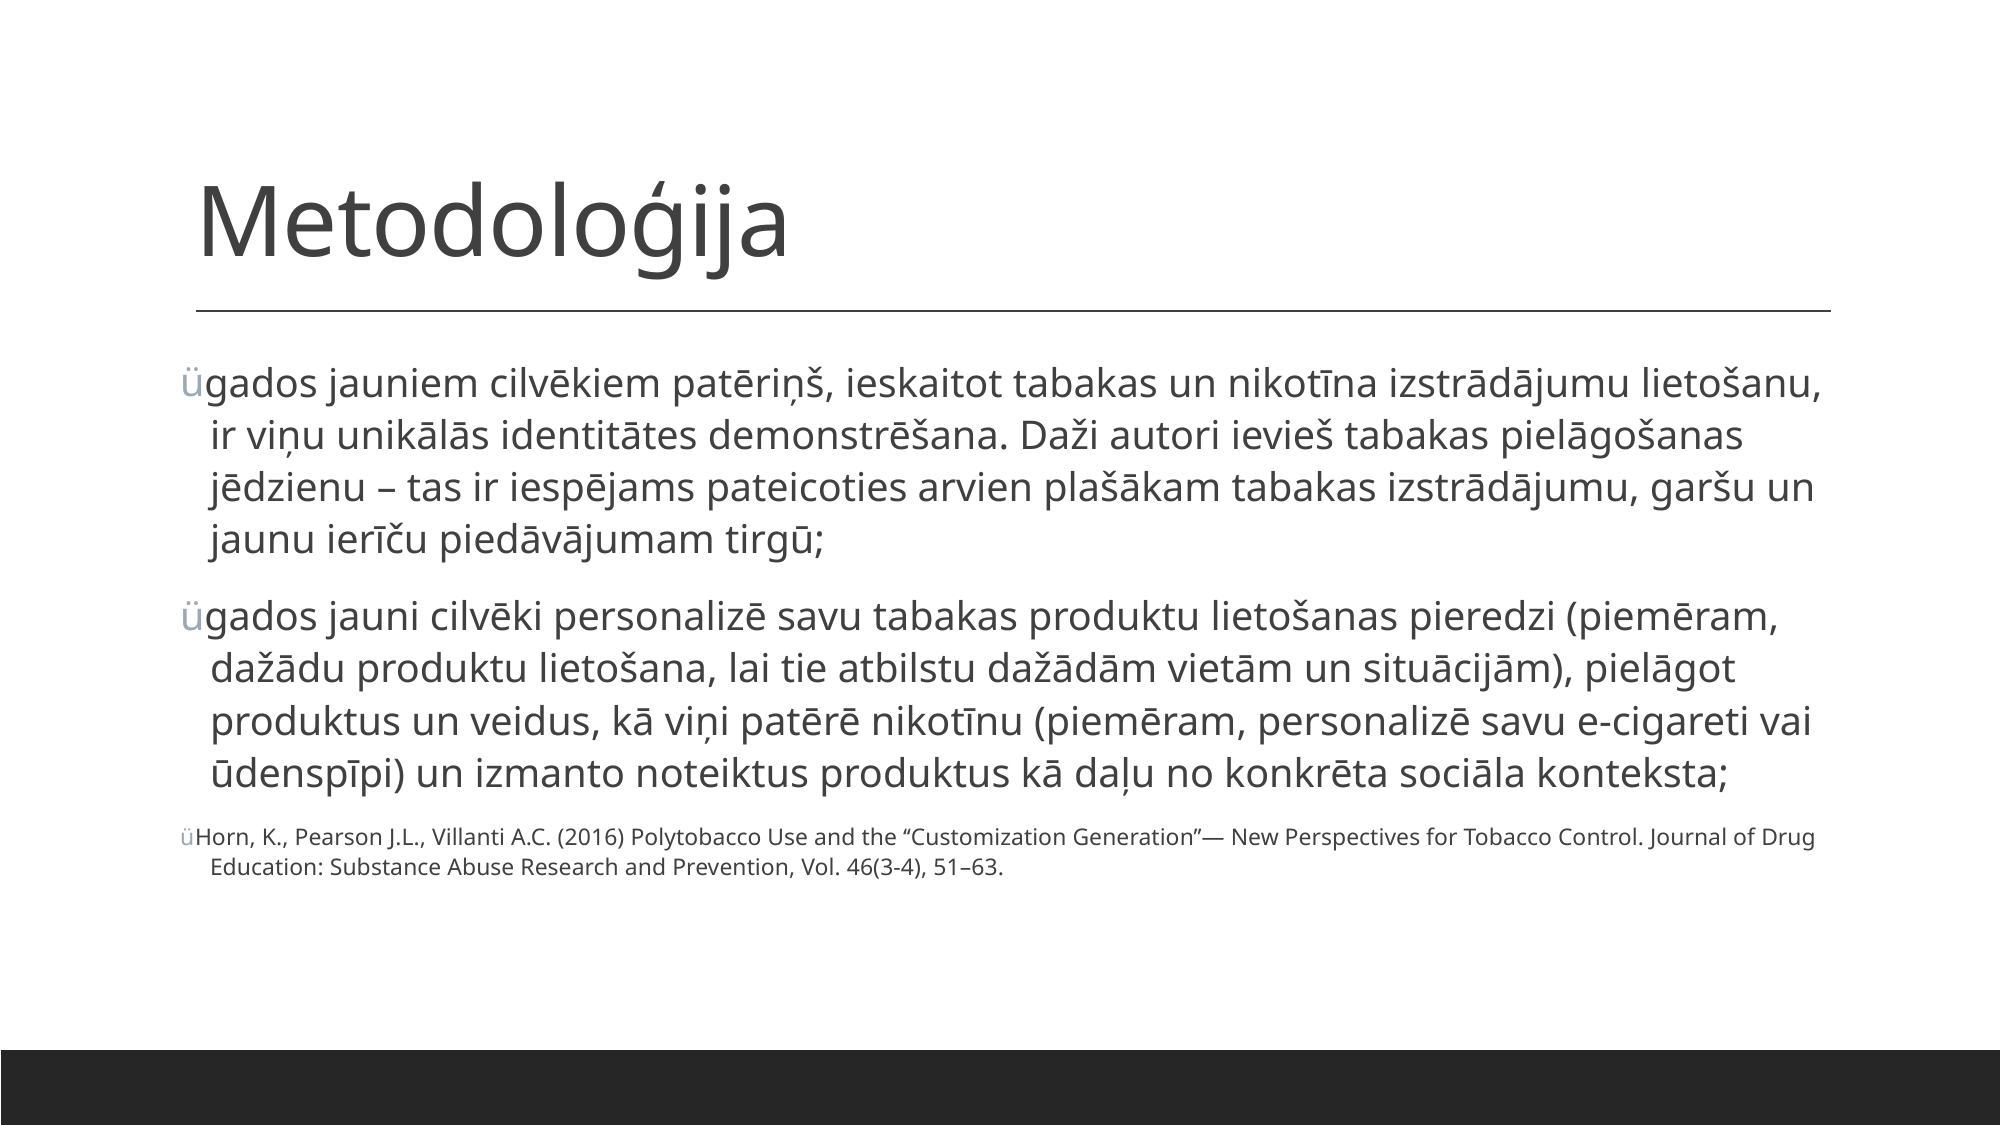

# Metodoloģija
gados jauniem cilvēkiem patēriņš, ieskaitot tabakas un nikotīna izstrādājumu lietošanu, ir viņu unikālās identitātes demonstrēšana. Daži autori ievieš tabakas pielāgošanas jēdzienu – tas ir iespējams pateicoties arvien plašākam tabakas izstrādājumu, garšu un jaunu ierīču piedāvājumam tirgū;
gados jauni cilvēki personalizē savu tabakas produktu lietošanas pieredzi (piemēram, dažādu produktu lietošana, lai tie atbilstu dažādām vietām un situācijām), pielāgot produktus un veidus, kā viņi patērē nikotīnu (piemēram, personalizē savu e-cigareti vai ūdenspīpi) un izmanto noteiktus produktus kā daļu no konkrēta sociāla konteksta;
Horn, K., Pearson J.L., Villanti A.C. (2016) Polytobacco Use and the ‘‘Customization Generation’’— New Perspectives for Tobacco Control. Journal of Drug Education: Substance Abuse Research and Prevention, Vol. 46(3-4), 51–63.